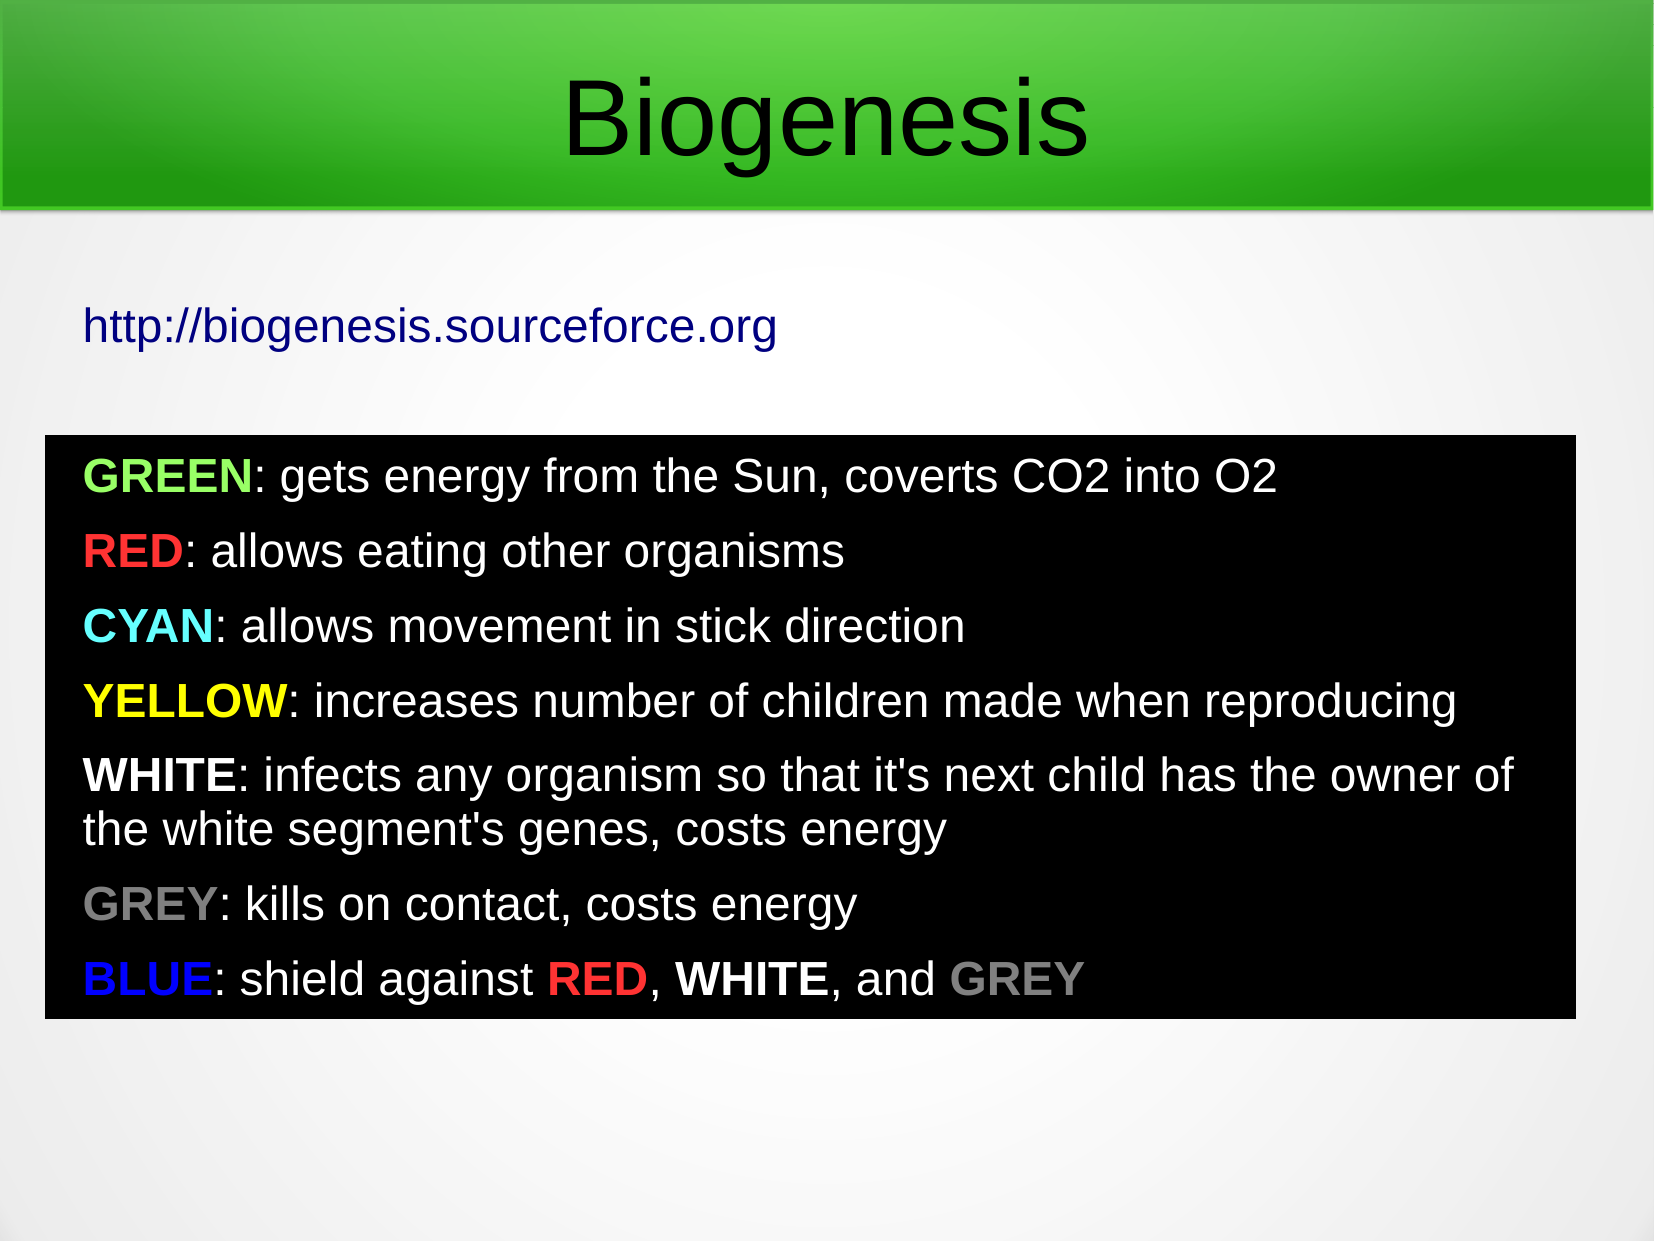

# Biogenesis
http://biogenesis.sourceforce.org
GREEN: gets energy from the Sun, coverts CO2 into O2
RED: allows eating other organisms
CYAN: allows movement in stick direction
YELLOW: increases number of children made when reproducing
WHITE: infects any organism so that it's next child has the owner of the white segment's genes, costs energy
GREY: kills on contact, costs energy
BLUE: shield against RED, WHITE, and GREY